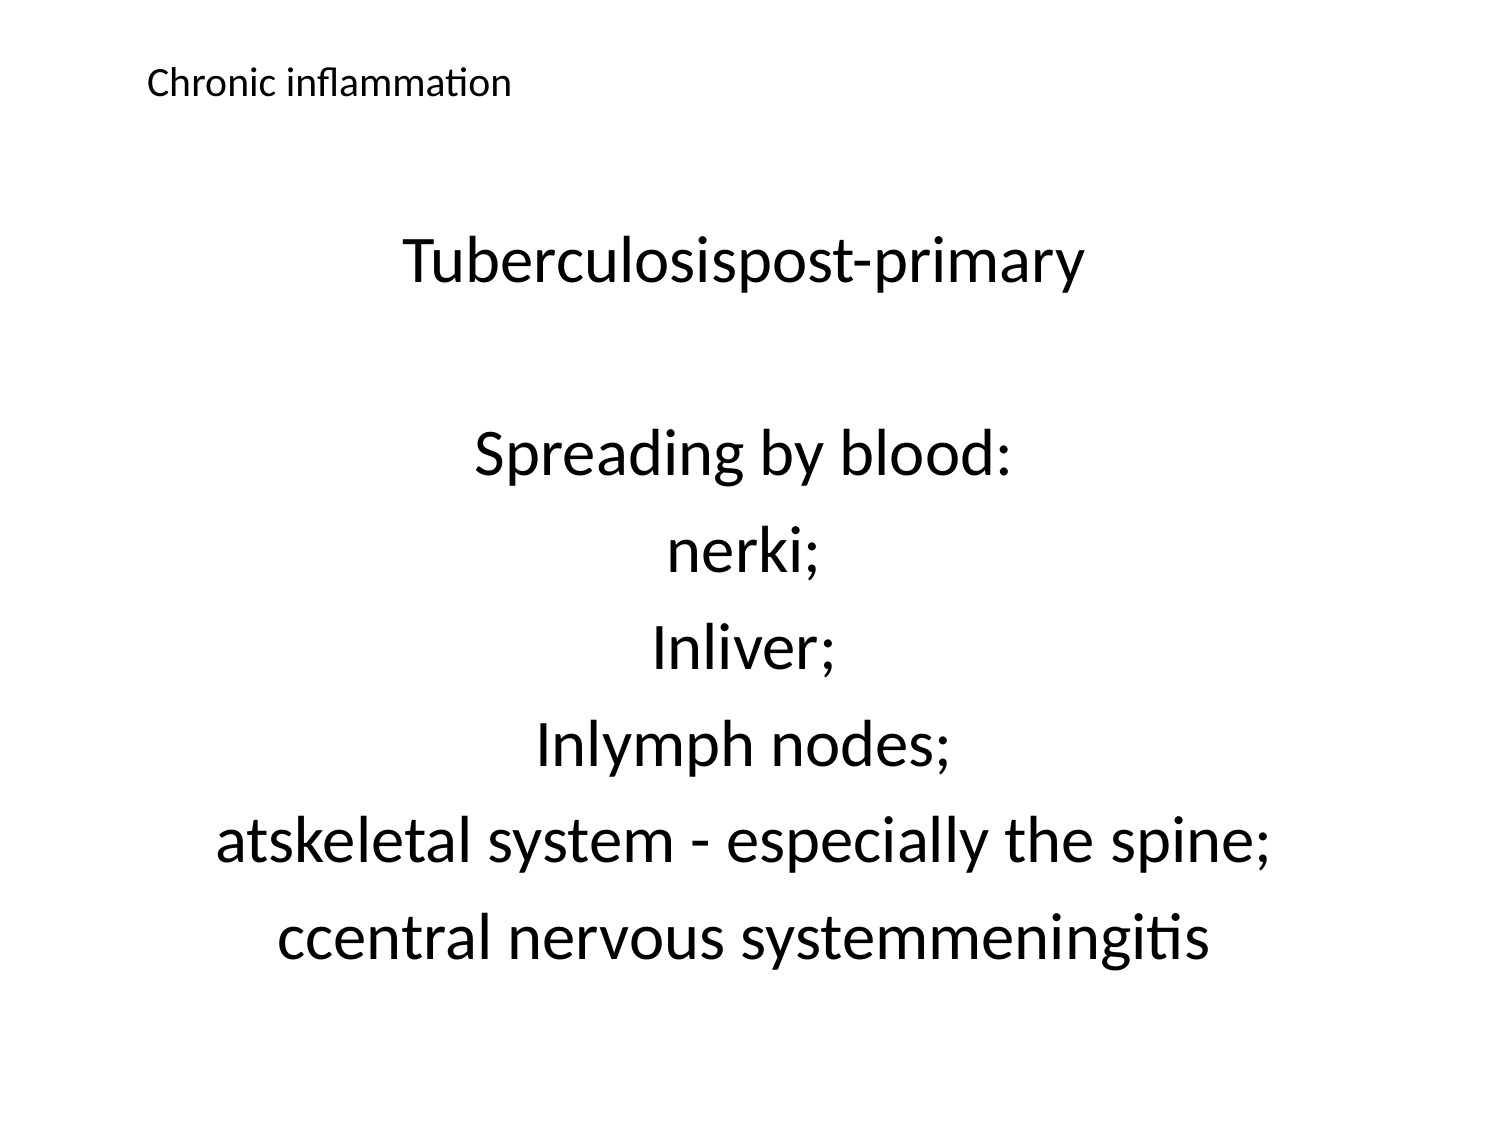

# Chronic inflammation
Tuberculosispost-primary
Spreading by blood:
nerki;
Inliver;
Inlymph nodes;
atskeletal system - especially the spine;
ccentral nervous systemmeningitis